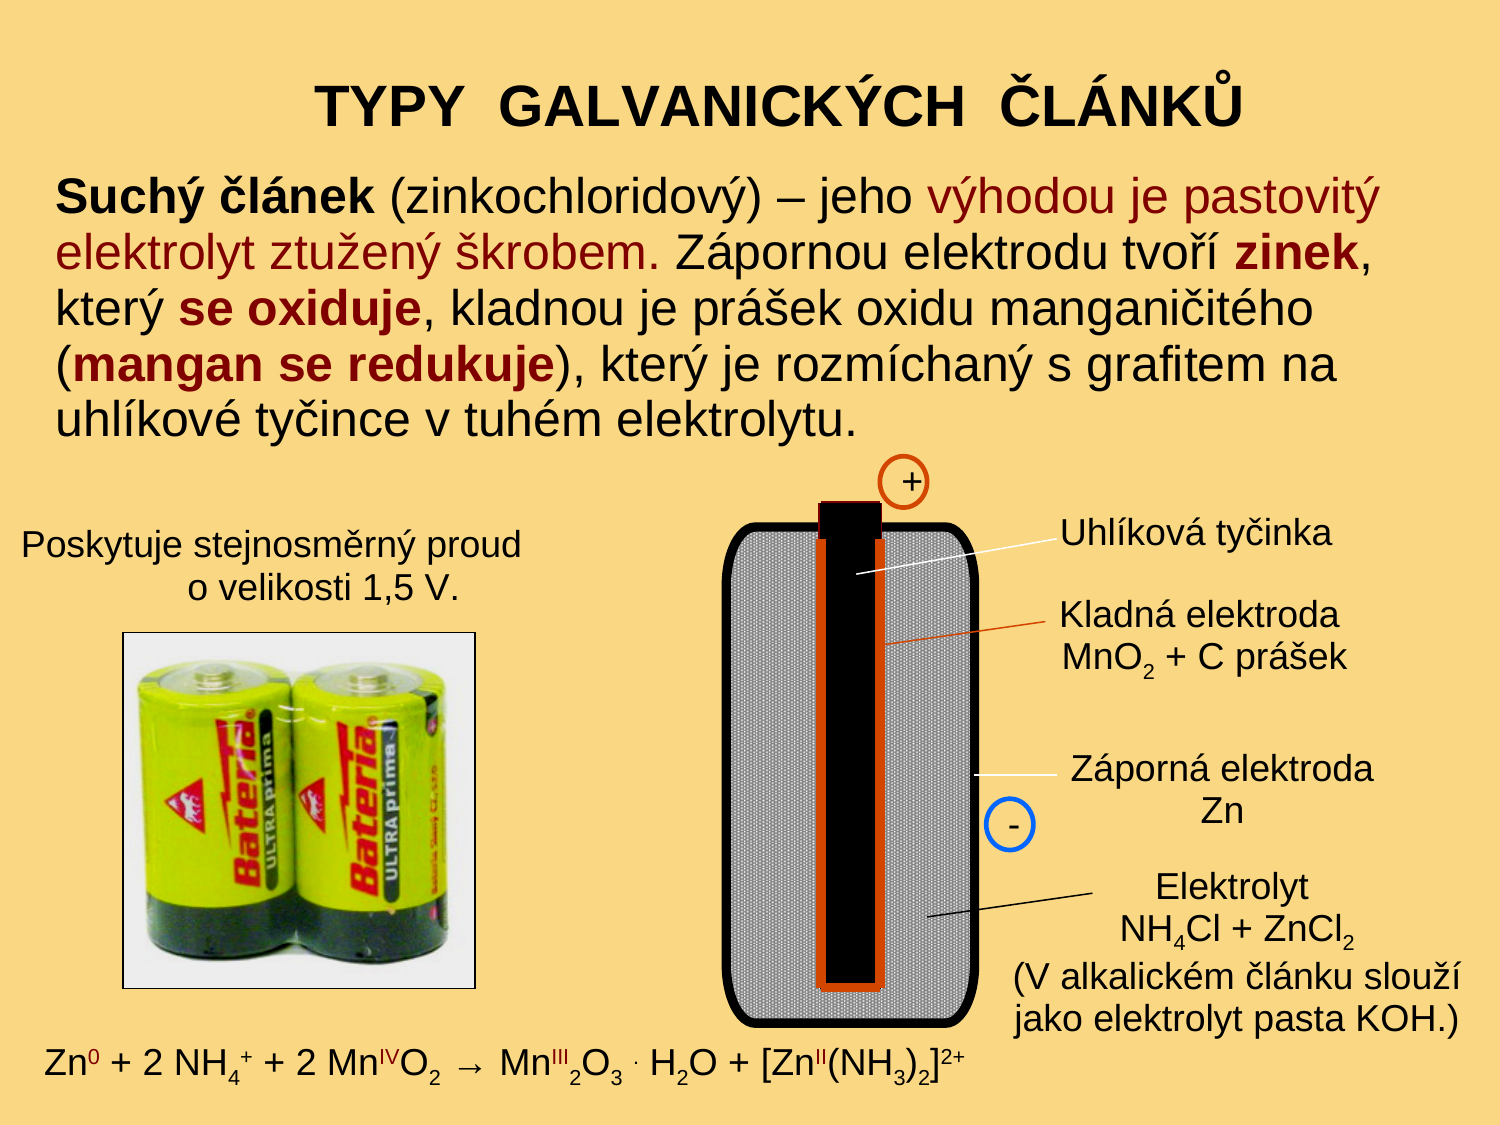

TYPY GALVANICKÝCH ČLÁNKŮ
Suchý článek (zinkochloridový) – jeho výhodou je pastovitý elektrolyt ztužený škrobem. Zápornou elektrodu tvoří zinek, který se oxiduje, kladnou je prášek oxidu manganičitého
(mangan se redukuje), který je rozmíchaný s grafitem na uhlíkové tyčince v tuhém elektrolytu.
+
Uhlíková tyčinka
Poskytuje stejnosměrný proud o velikosti 1,5 V.
Kladná elektroda
MnO2 + C prášek
Záporná elektroda Zn
-
Elektrolyt
NH4Cl + ZnCl2
(V alkalickém článku slouží jako elektrolyt pasta KOH.)
Zn0 + 2 NH4+ + 2 MnIVO2 → MnIII2O3 . H2O + [ZnII(NH3)2]2+